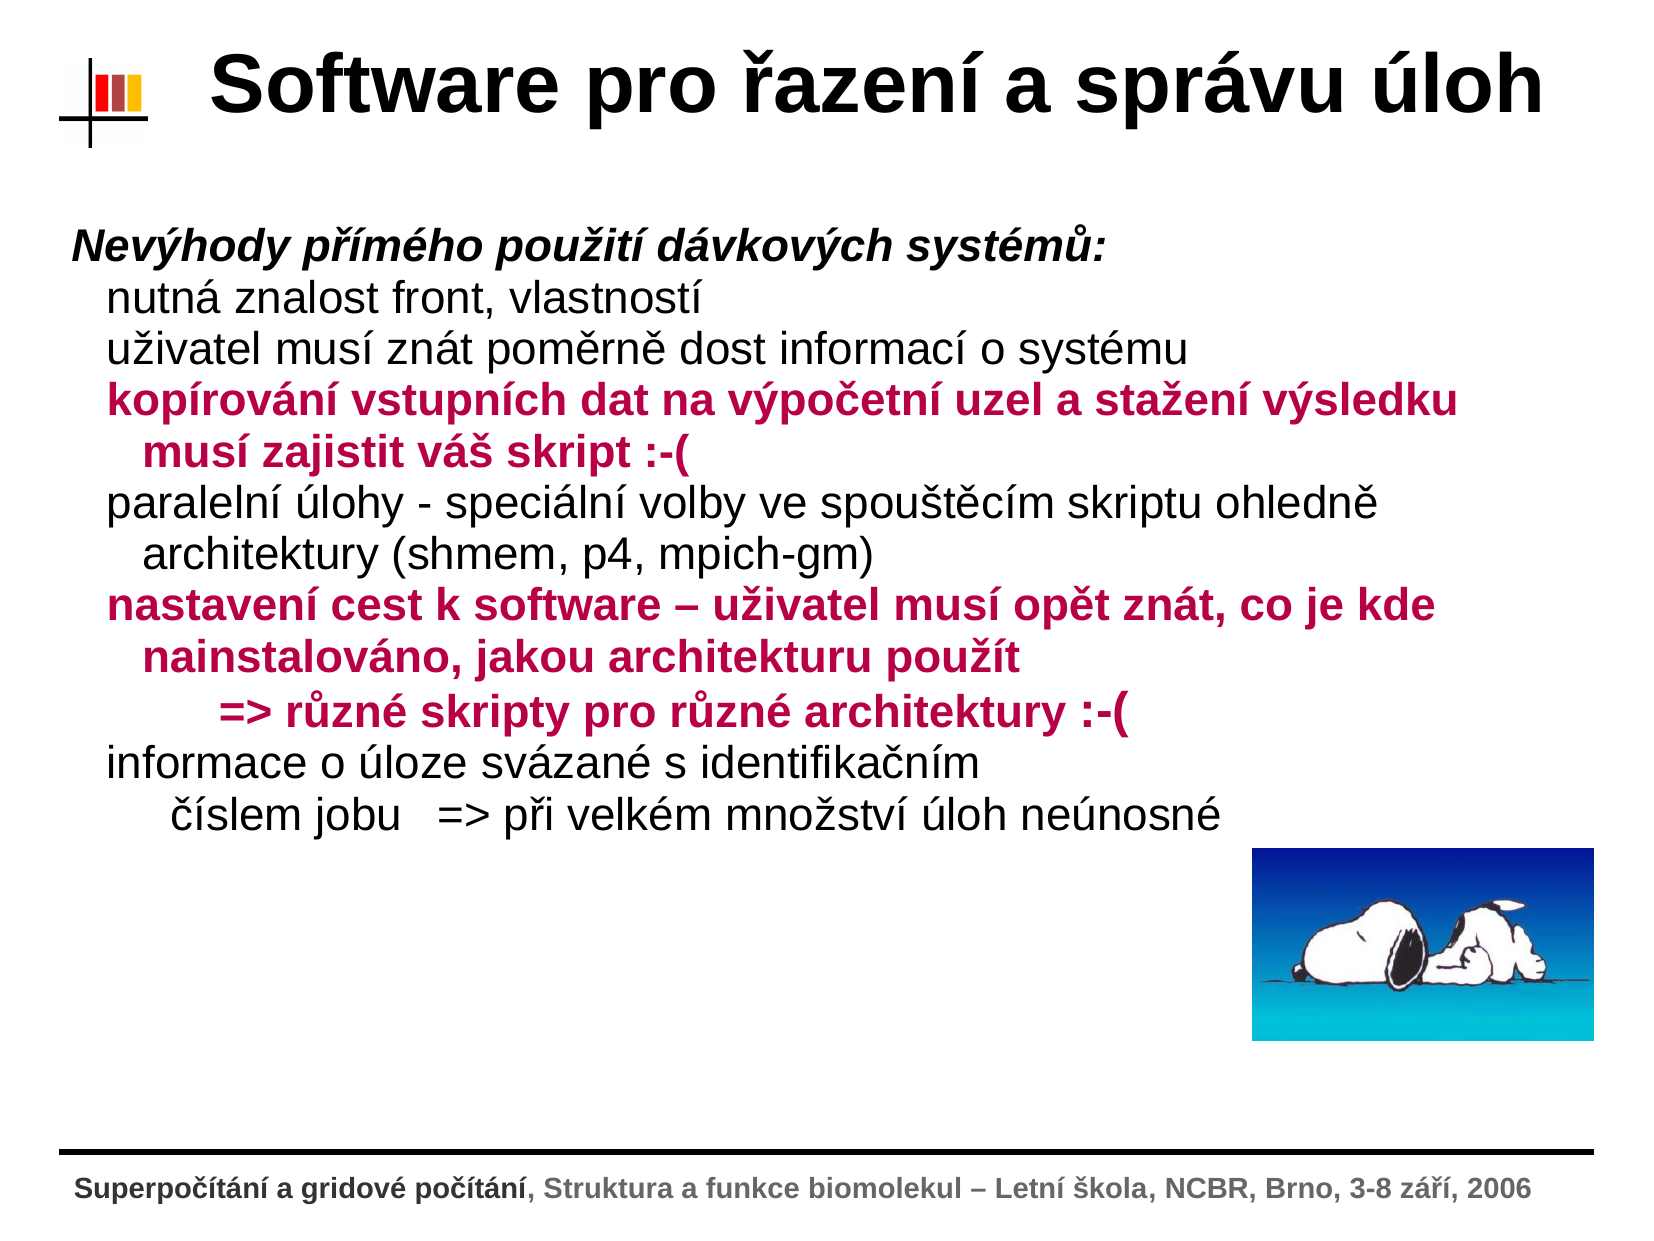

Software pro řazení a správu úloh
Nevýhody přímého použití dávkových systémů:
nutná znalost front, vlastností
uživatel musí znát poměrně dost informací o systému
kopírování vstupních dat na výpočetní uzel a stažení výsledku musí zajistit váš skript :-(
paralelní úlohy - speciální volby ve spouštěcím skriptu ohledně architektury (shmem, p4, mpich-gm)
nastavení cest k software – uživatel musí opět znát, co je kde nainstalováno, jakou architekturu použít
		=> různé skripty pro různé architektury :-(
informace o úloze svázané s identifikačním
 číslem jobu 	=> při velkém množství úloh neúnosné
Superpočítání a gridové počítání, Struktura a funkce biomolekul – Letní škola, NCBR, Brno, 3-8 září, 2006